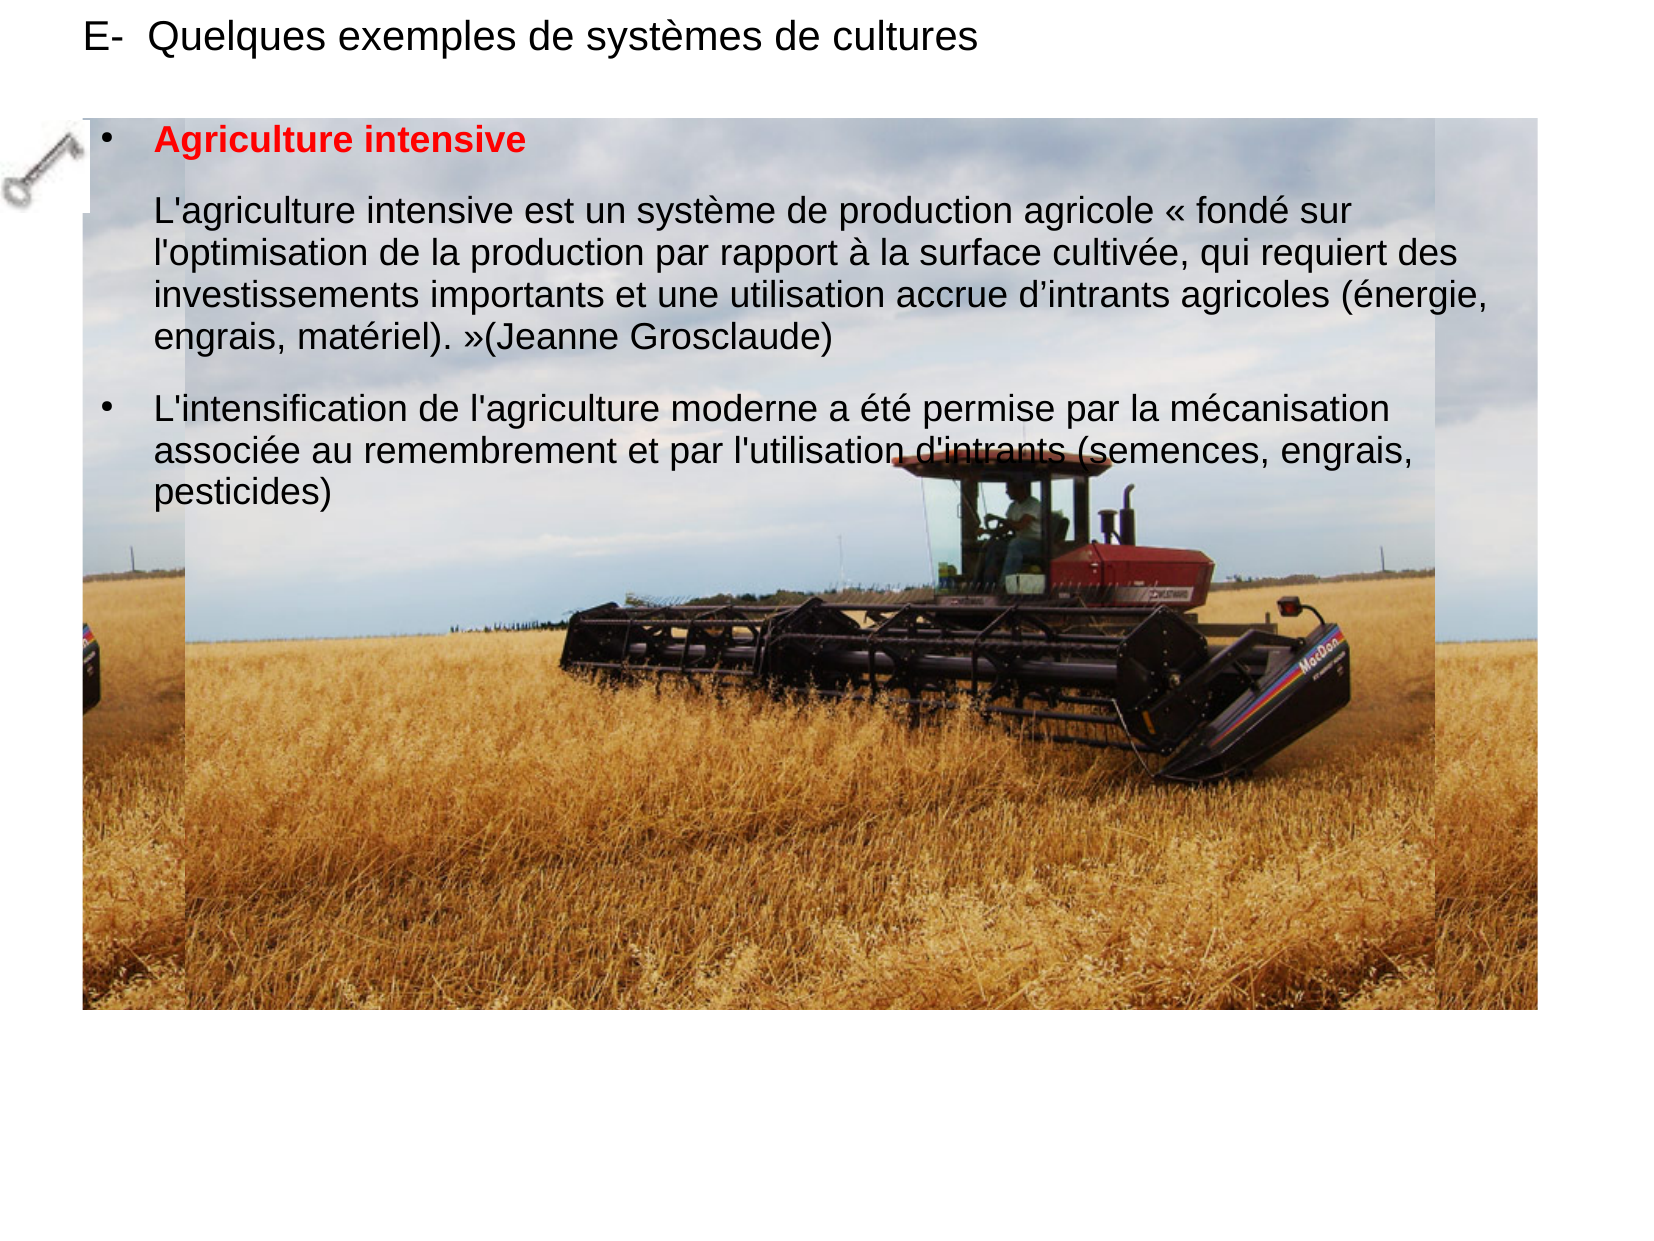

E- Quelques exemples de systèmes de cultures
# Agriculture intensive
L'agriculture intensive est un système de production agricole « fondé sur l'optimisation de la production par rapport à la surface cultivée, qui requiert des investissements importants et une utilisation accrue d’intrants agricoles (énergie, engrais, matériel). »(Jeanne Grosclaude)
L'intensification de l'agriculture moderne a été permise par la mécanisation associée au remembrement et par l'utilisation d'intrants (semences, engrais, pesticides)